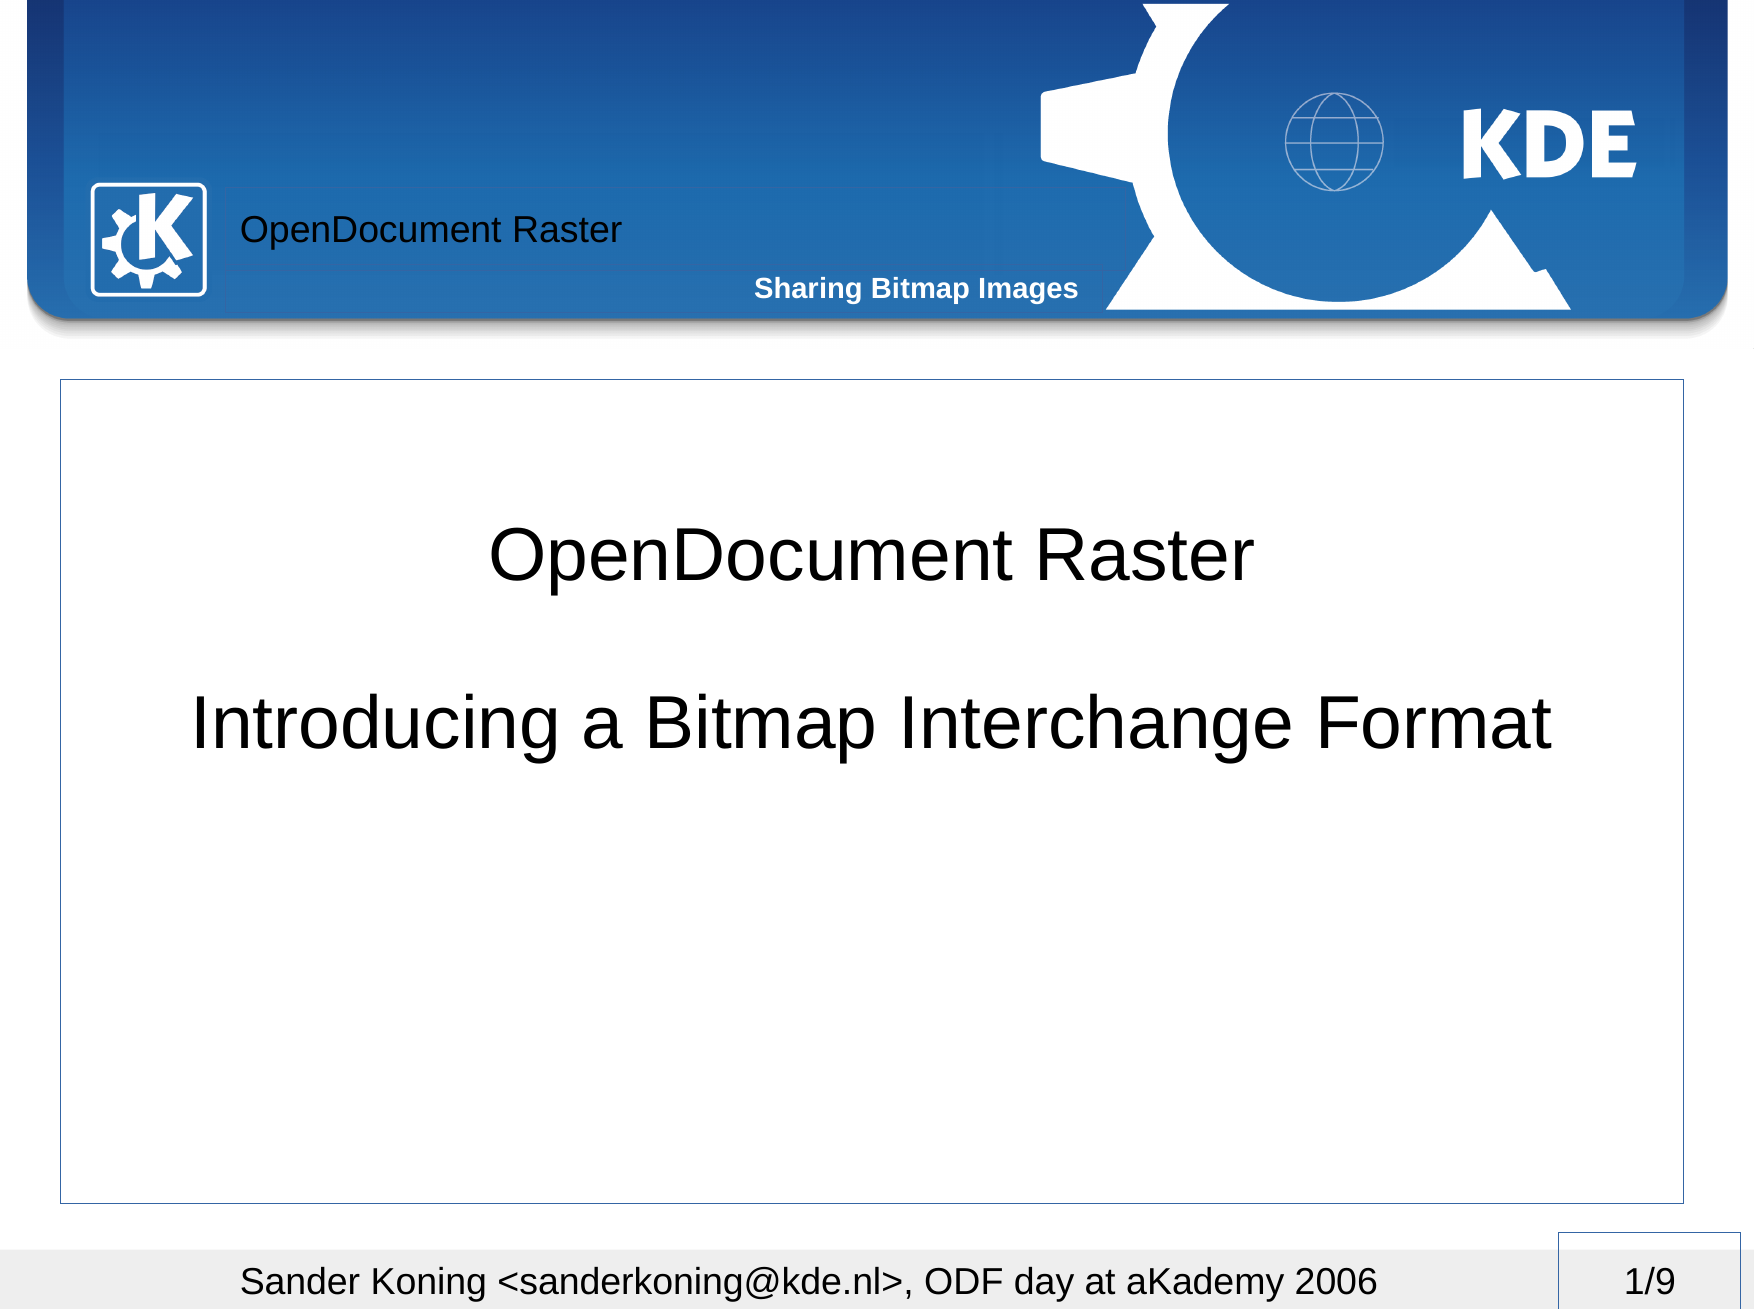

OpenDocument Raster
Introducing a Bitmap Interchange Format